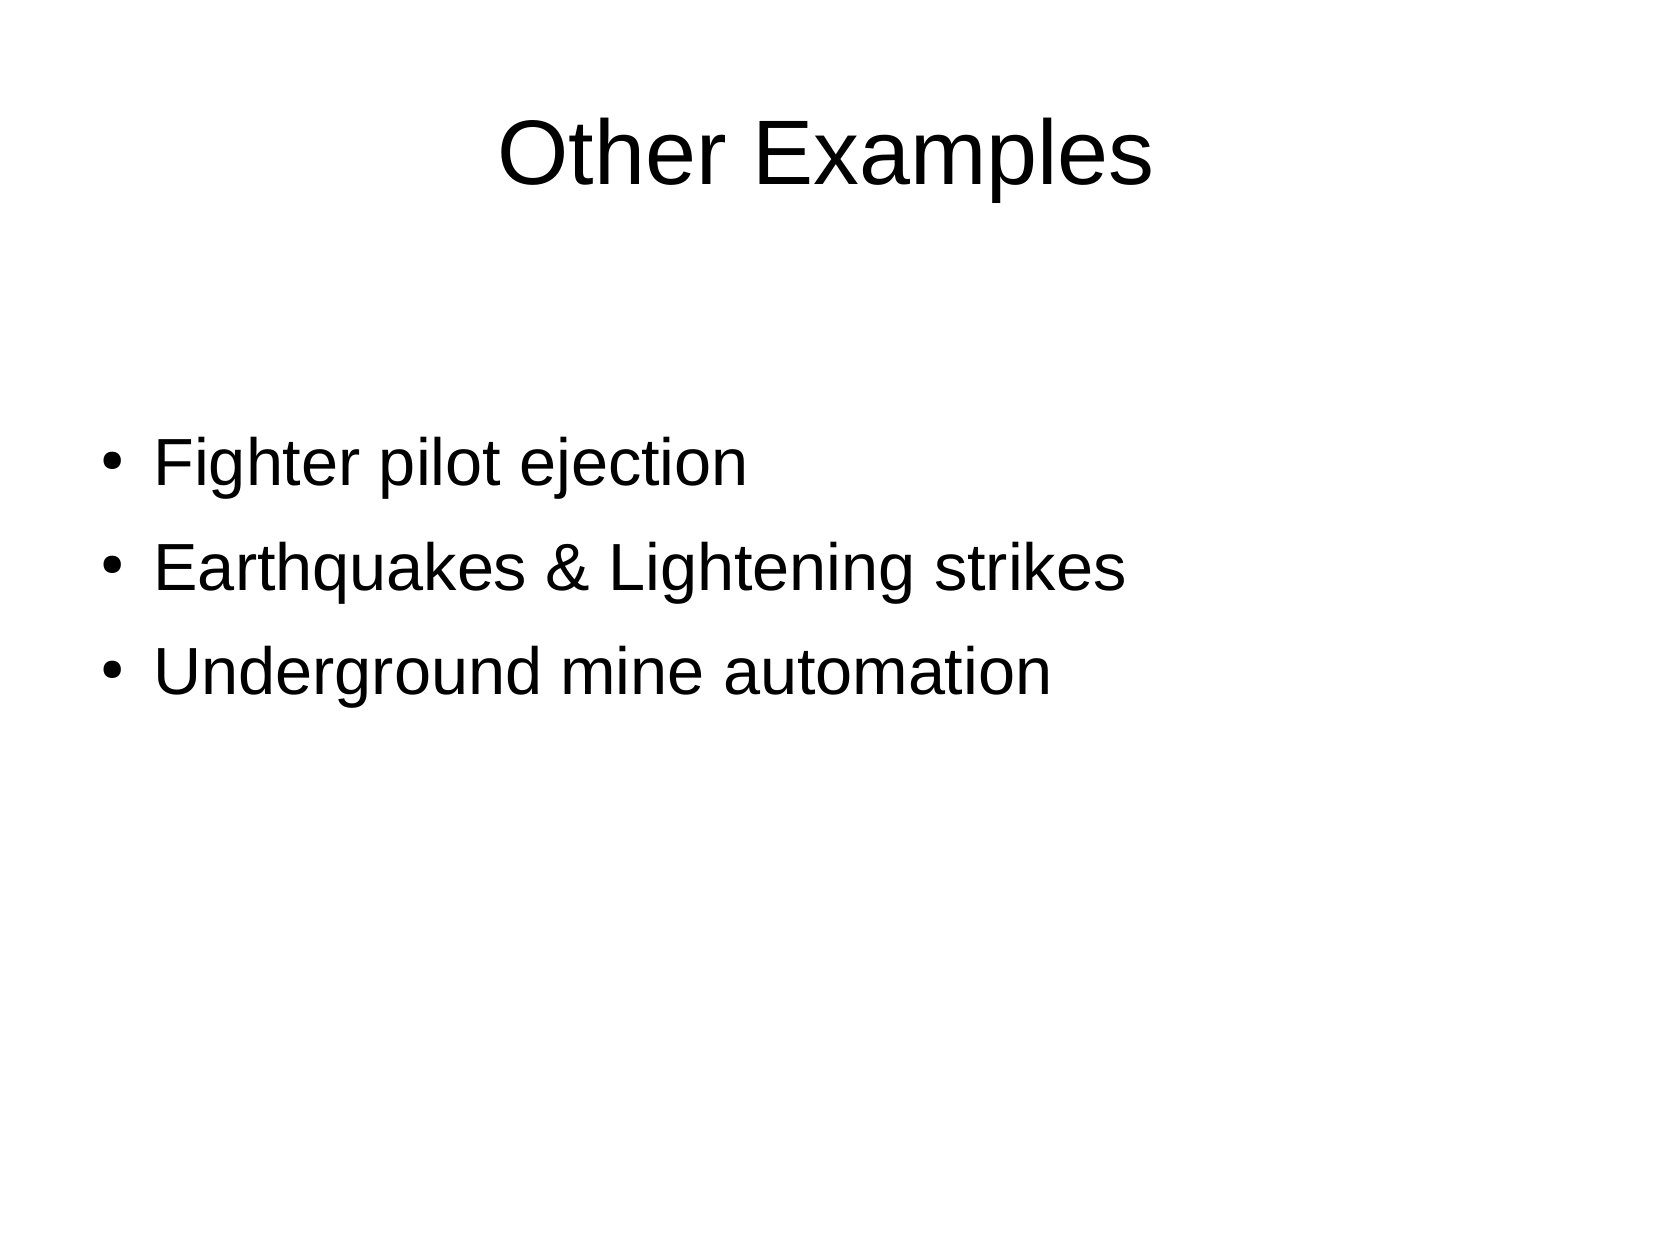

# Other Examples
Fighter pilot ejection
Earthquakes & Lightening strikes
Underground mine automation